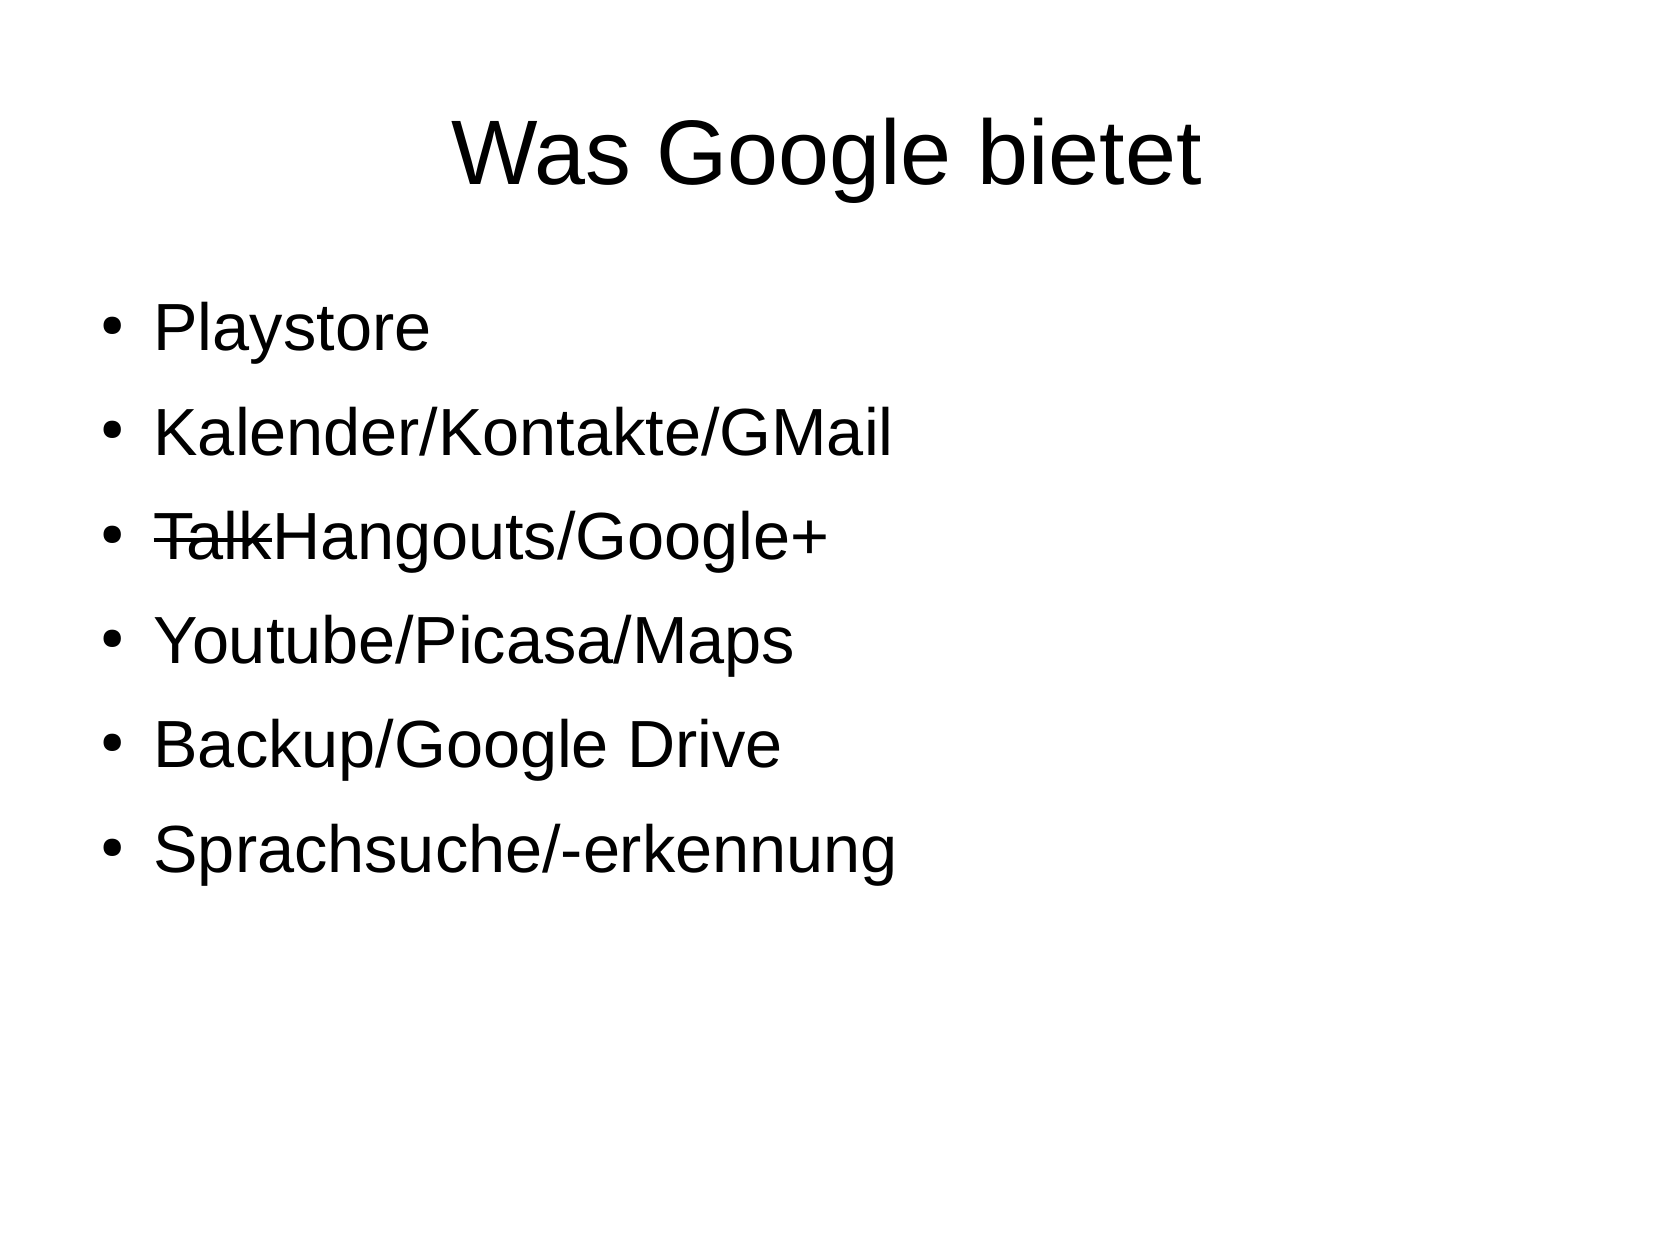

# Was Google bietet
Playstore
Kalender/Kontakte/GMail
TalkHangouts/Google+
Youtube/Picasa/Maps
Backup/Google Drive
Sprachsuche/-erkennung